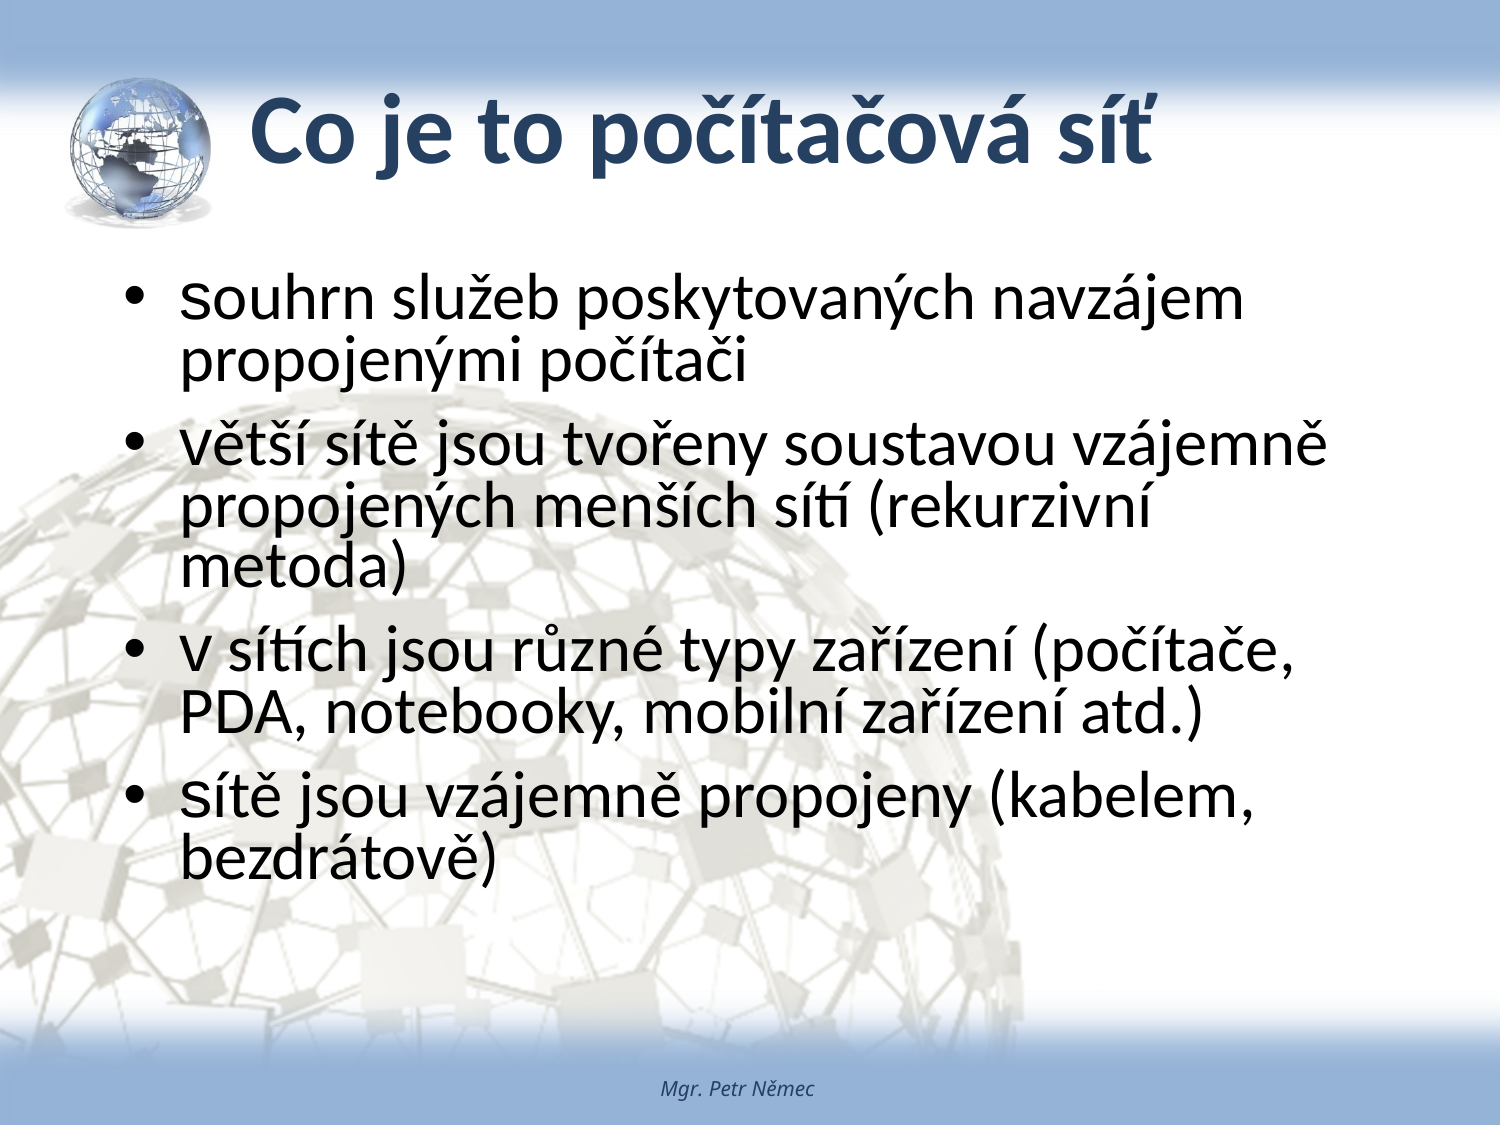

# Co je to počítačová síť
souhrn služeb poskytovaných navzájem propojenými počítači
větší sítě jsou tvořeny soustavou vzájemně propojených menších sítí (rekurzivní metoda)
v sítích jsou různé typy zařízení (počítače, PDA, notebooky, mobilní zařízení atd.)
sítě jsou vzájemně propojeny (kabelem, bezdrátově)